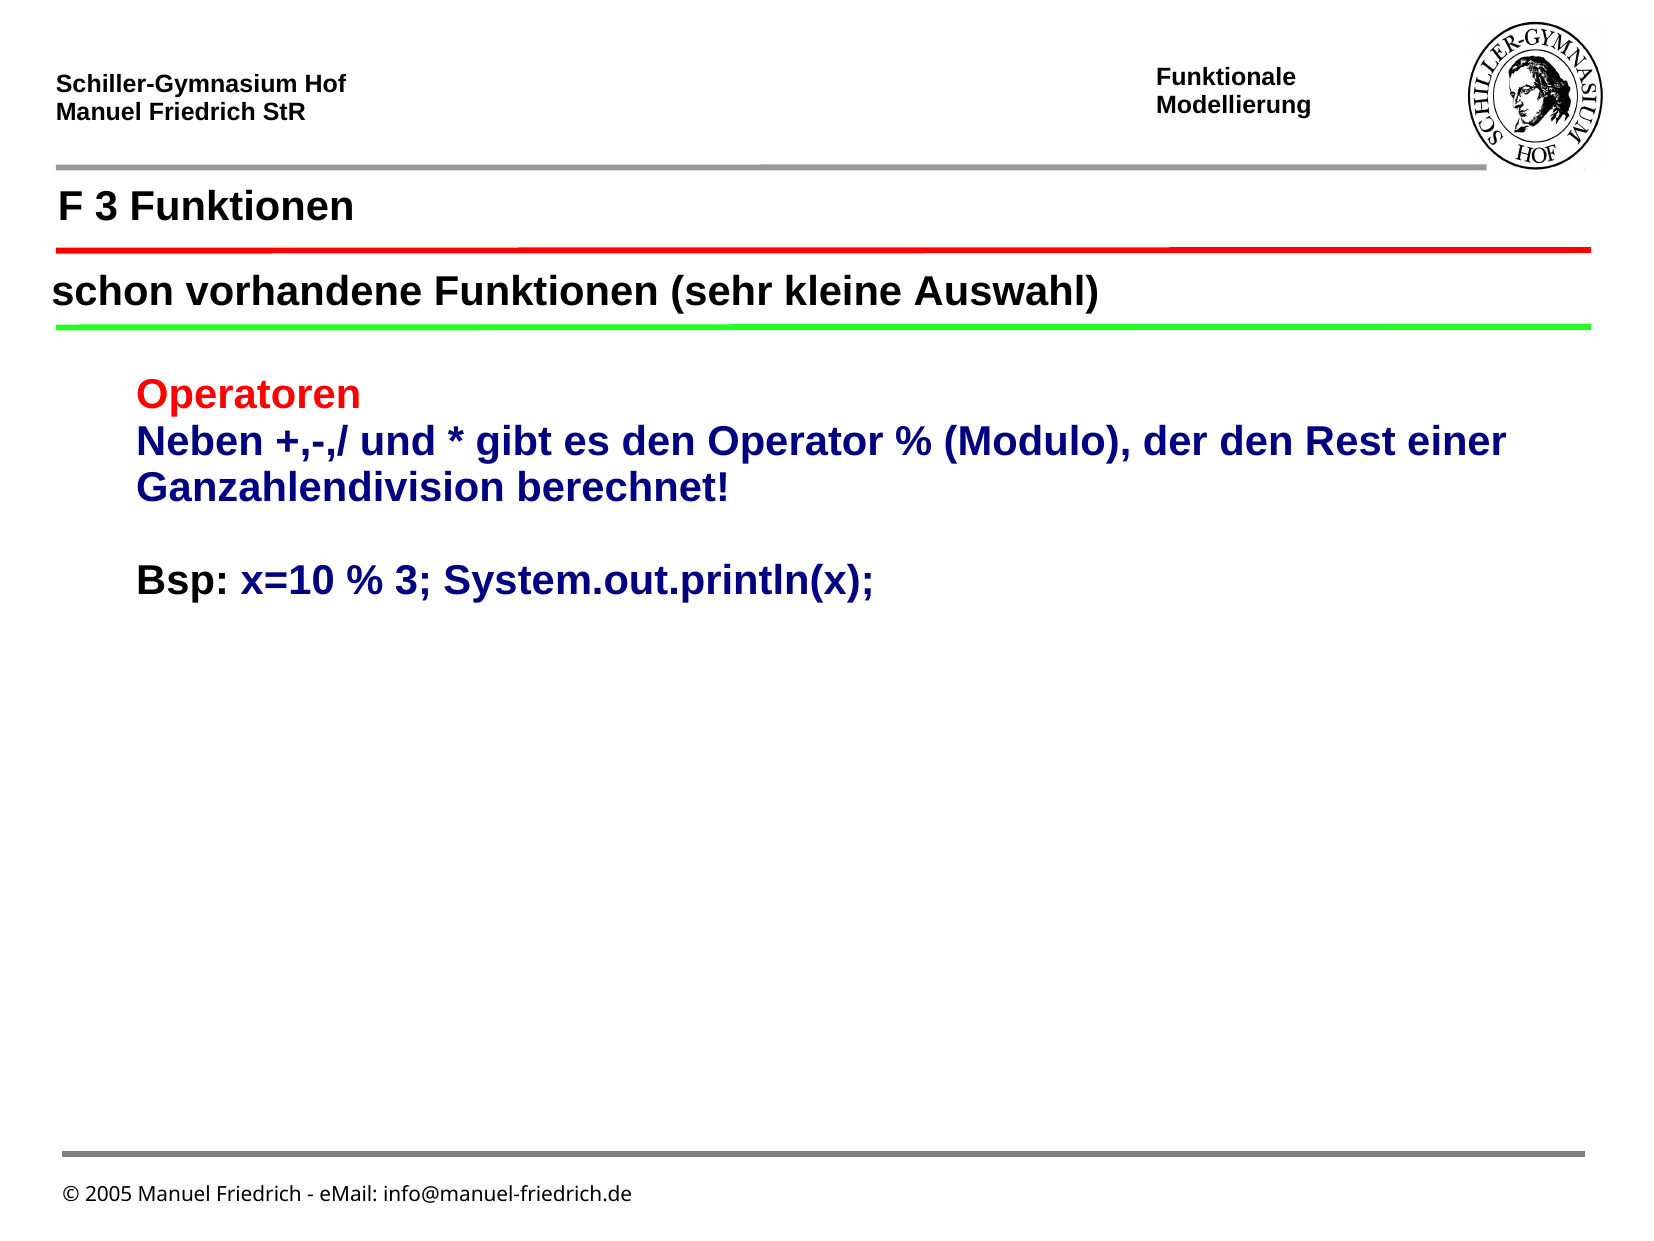

Funktionale
Modellierung
Schiller-Gymnasium Hof
Manuel Friedrich StR
F 3 Funktionen
schon vorhandene Funktionen (sehr kleine Auswahl)
Operatoren
Neben +,-,/ und * gibt es den Operator % (Modulo), der den Rest einer Ganzahlendivision berechnet!
Bsp: x=10 % 3; System.out.println(x);
© 2005 Manuel Friedrich - eMail: info@manuel-friedrich.de